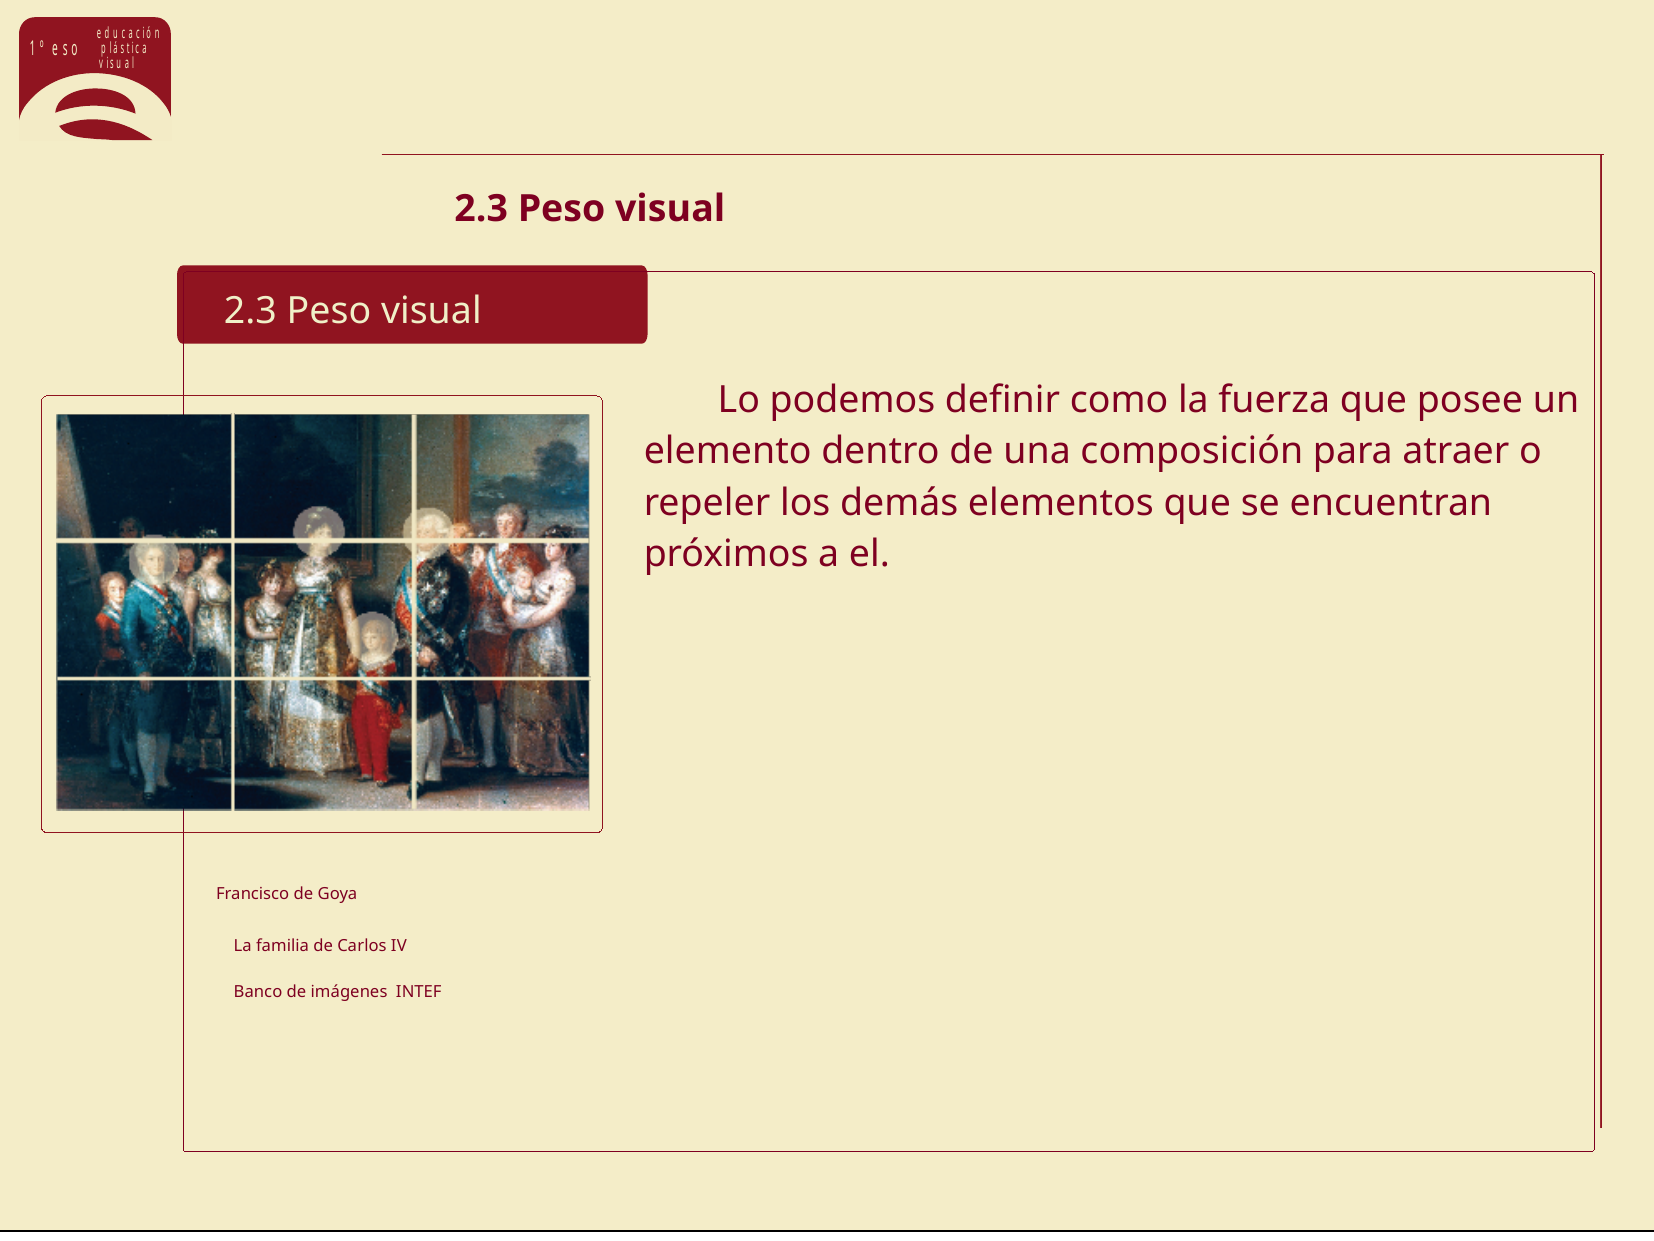

2.3 Peso visual
	2.3 Peso visual
#
	Lo podemos definir como la fuerza que posee un elemento dentro de una composición para atraer o repeler los demás elementos que se encuentran próximos a el.
 Francisco de Goya
La familia de Carlos IV
Banco de imágenes INTEF